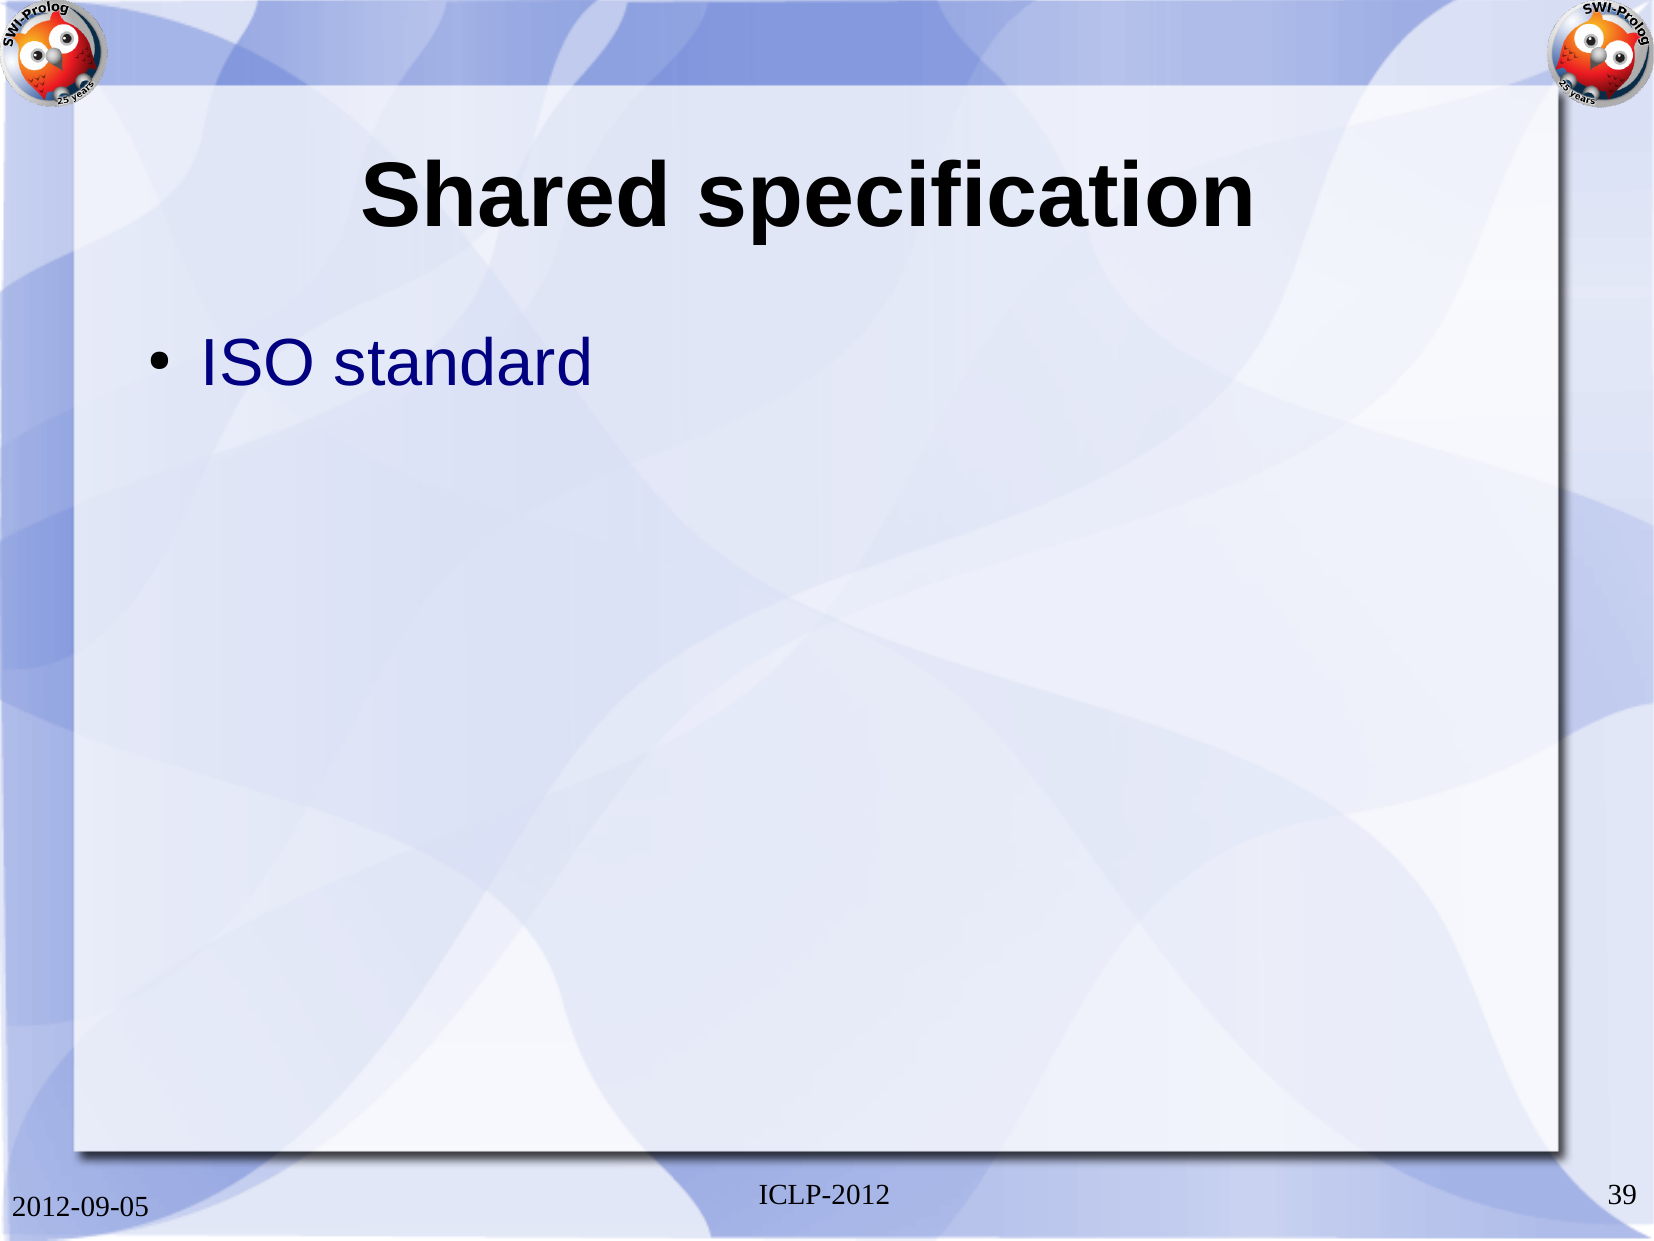

# Shared specification
ISO standard
ICLP-2012
39
2012-09-05